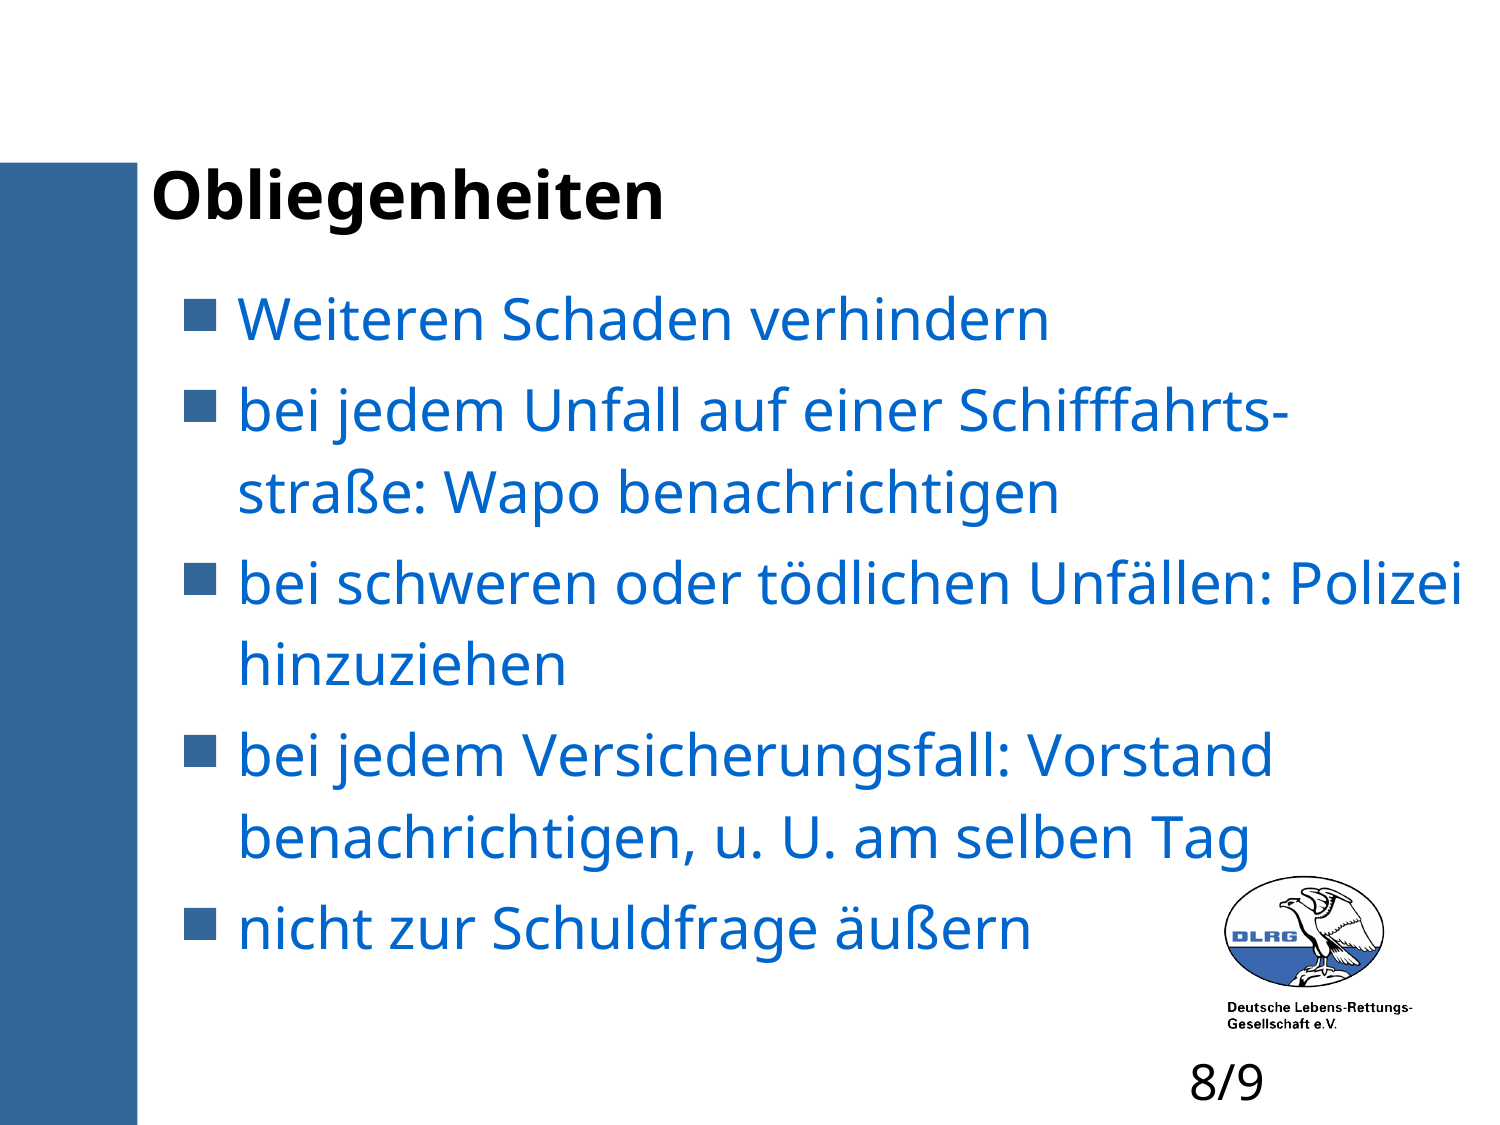

# Obliegenheiten
Weiteren Schaden verhindern
bei jedem Unfall auf einer Schifffahrts-straße: Wapo benachrichtigen
bei schweren oder tödlichen Unfällen: Polizei hinzuziehen
bei jedem Versicherungsfall: Vorstand benachrichtigen, u. U. am selben Tag
nicht zur Schuldfrage äußern